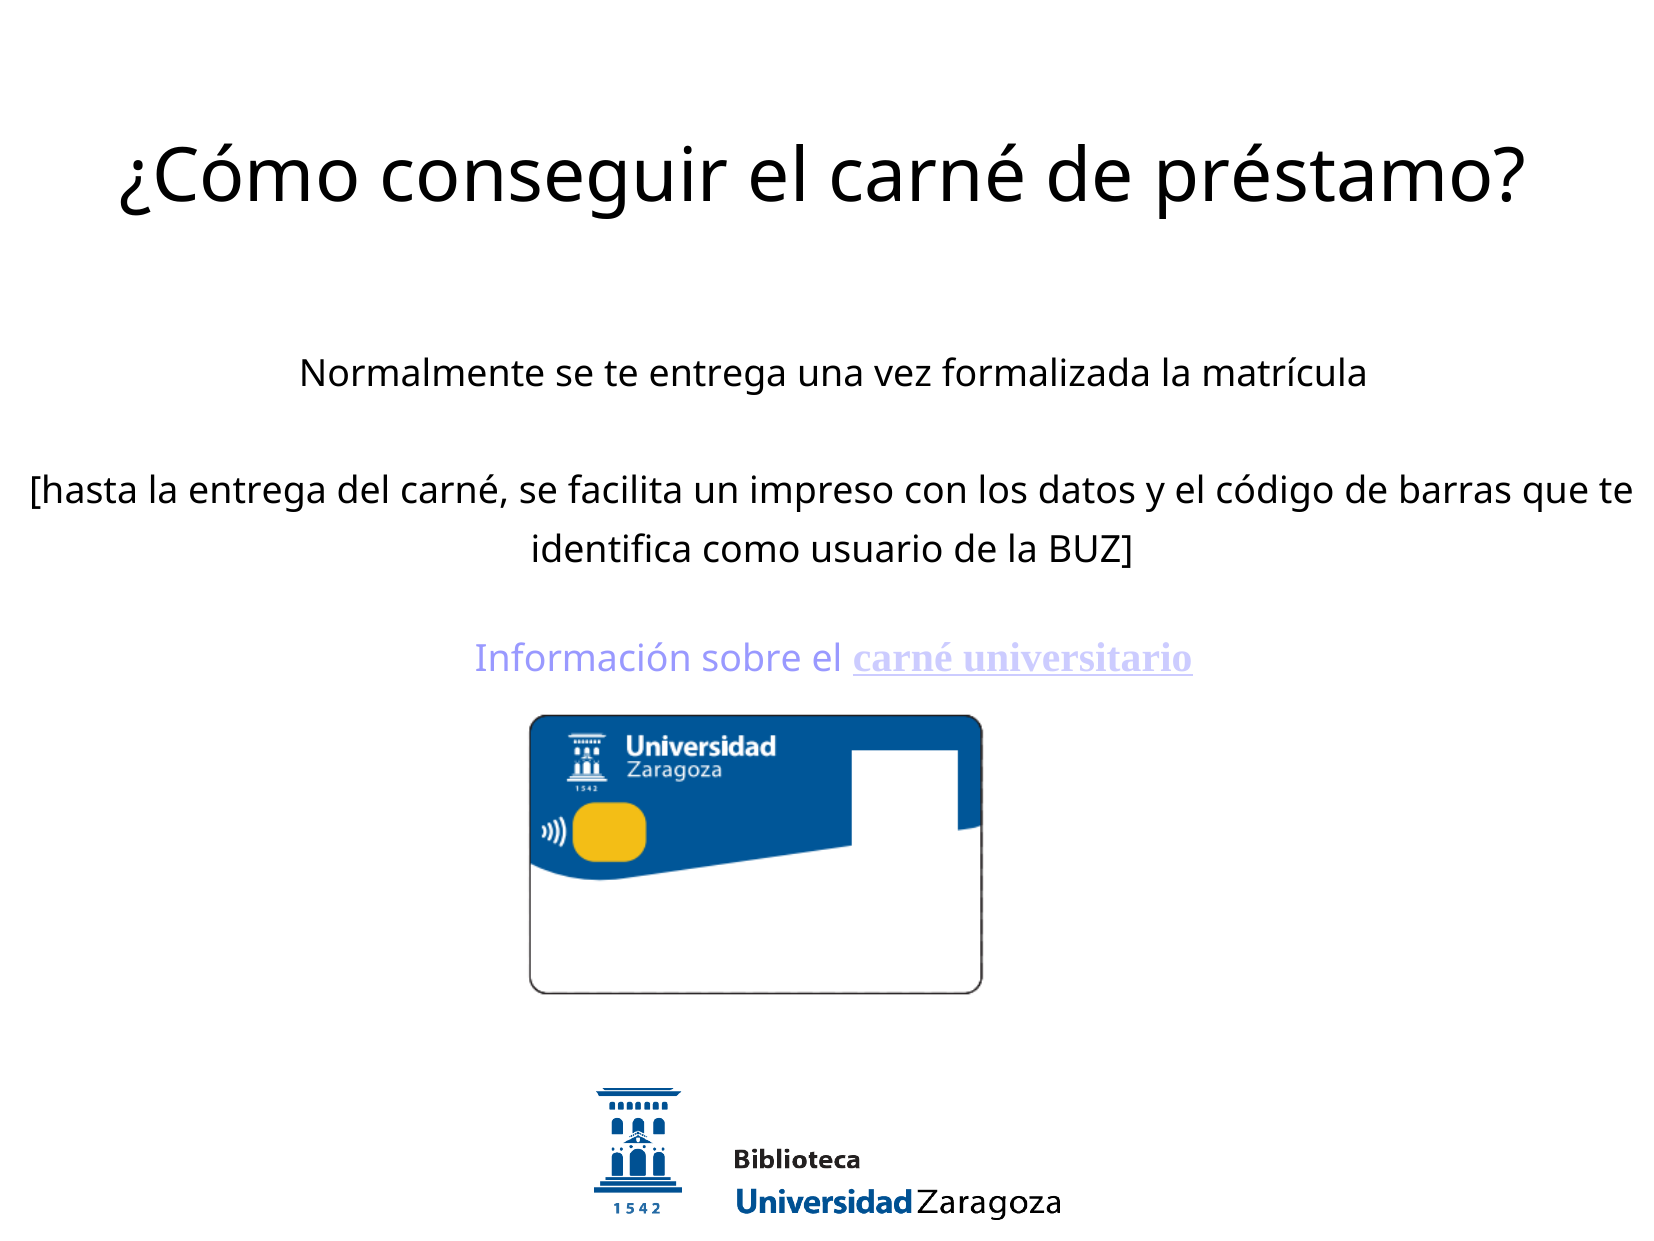

¿Cómo conseguir el carné de préstamo?
Normalmente se te entrega una vez formalizada la matrícula
[hasta la entrega del carné, se facilita un impreso con los datos y el código de barras que te identifica como usuario de la BUZ]
Información sobre el carné universitario